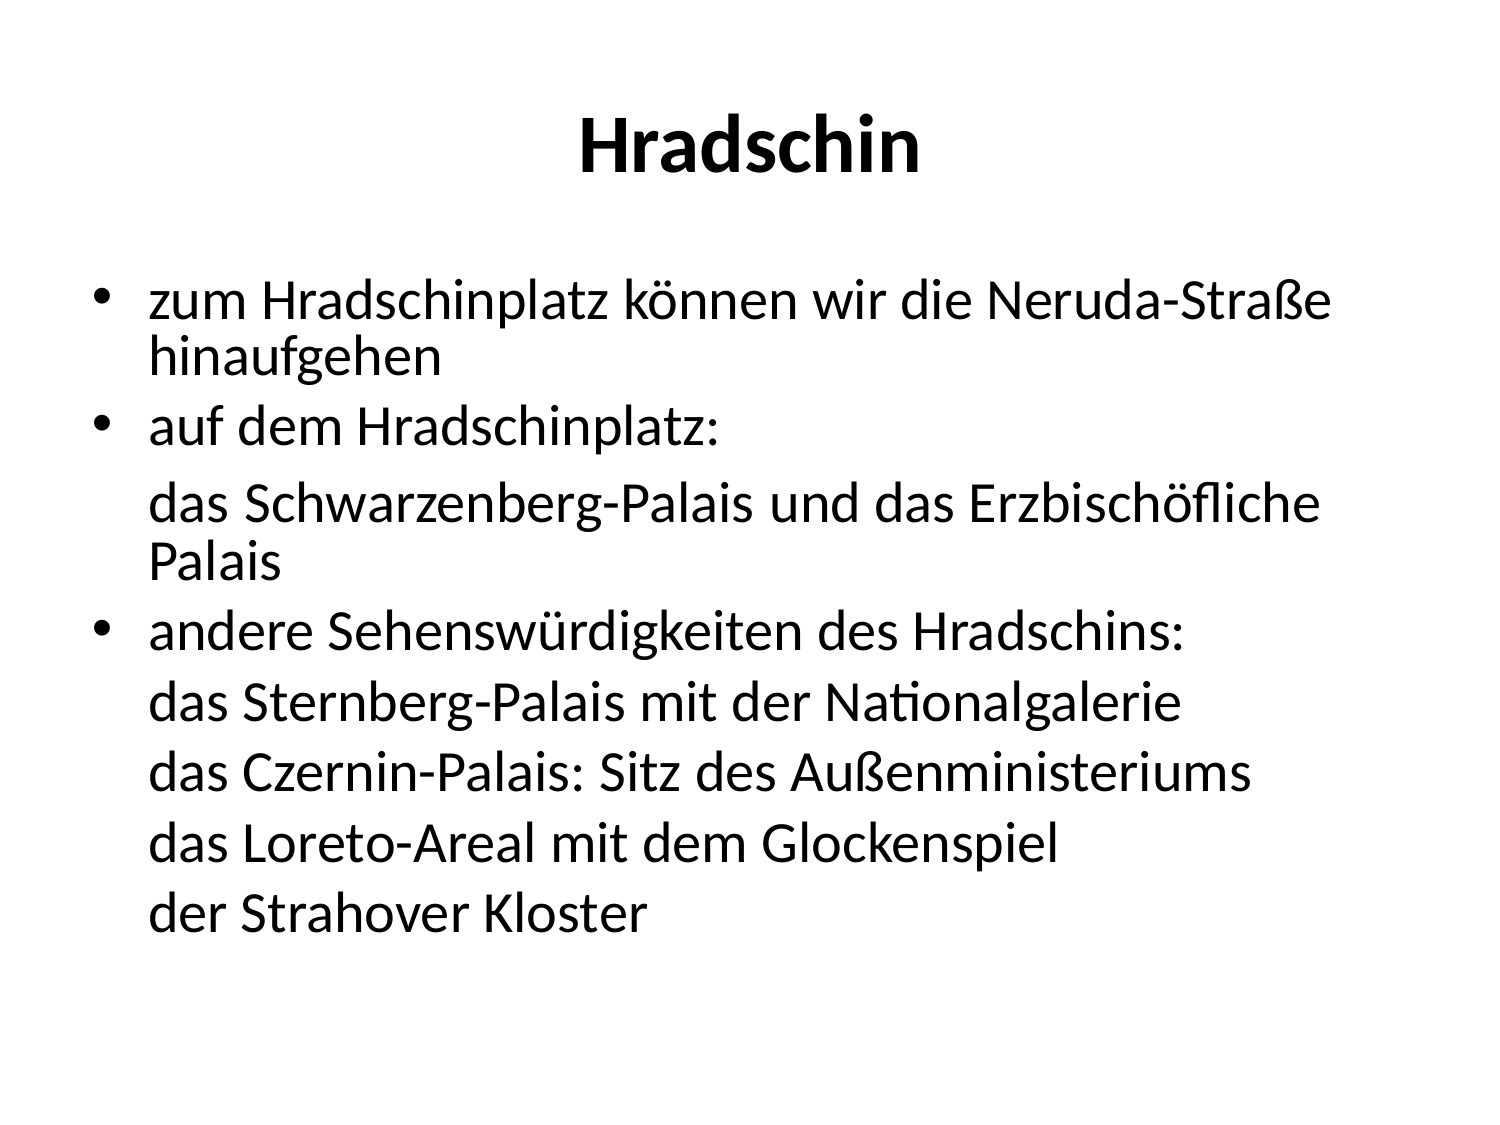

# Hradschin
zum Hradschinplatz können wir die Neruda-Straße hinaufgehen
auf dem Hradschinplatz:
	das Schwarzenberg-Palais und das Erzbischöfliche Palais
andere Sehenswürdigkeiten des Hradschins:
	das Sternberg-Palais mit der Nationalgalerie
	das Czernin-Palais: Sitz des Außenministeriums
	das Loreto-Areal mit dem Glockenspiel
	der Strahover Kloster